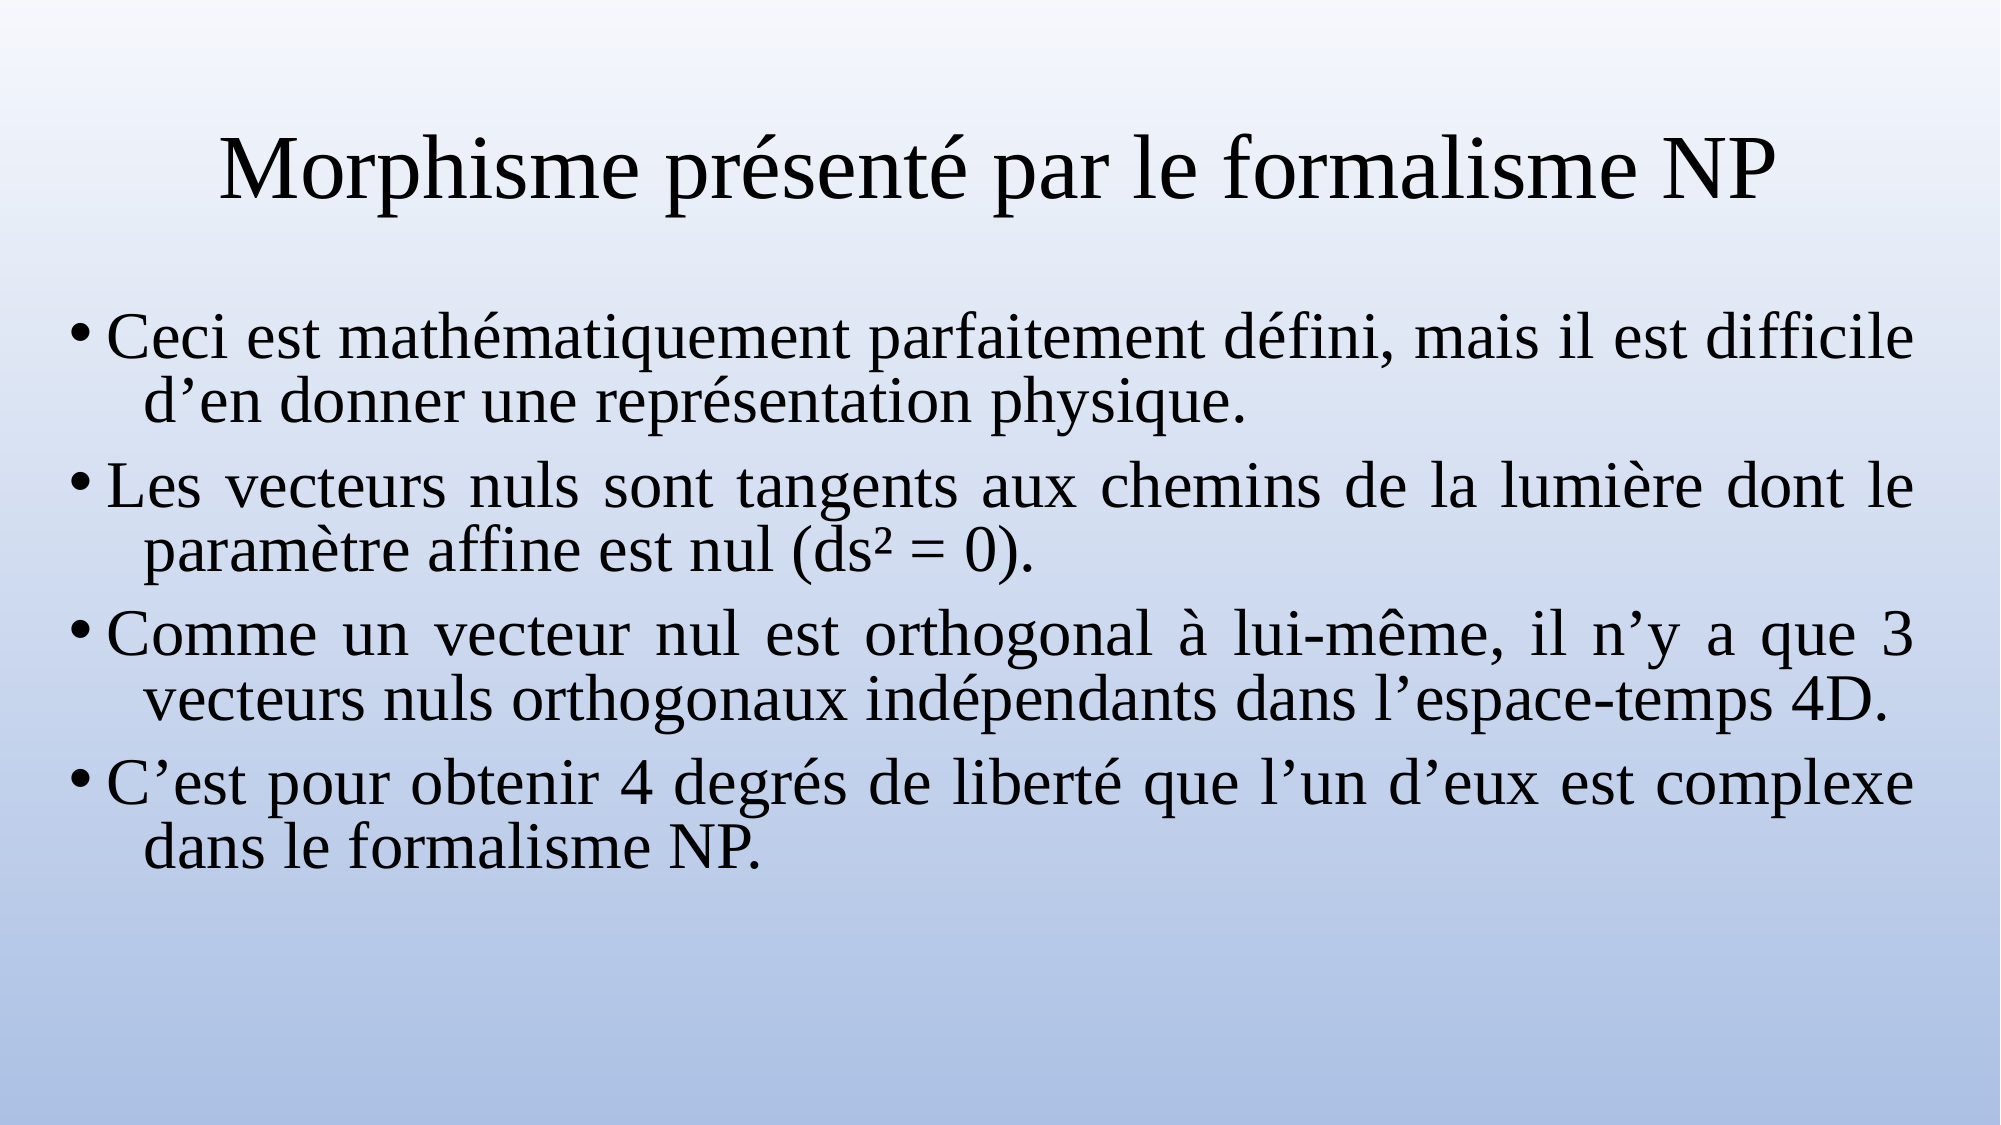

# Morphisme présenté par le formalisme NP
Ceci est mathématiquement parfaitement défini, mais il est difficile d’en donner une représentation physique.
Les vecteurs nuls sont tangents aux chemins de la lumière dont le paramètre affine est nul (ds² = 0).
Comme un vecteur nul est orthogonal à lui-même, il n’y a que 3 vecteurs nuls orthogonaux indépendants dans l’espace-temps 4D.
C’est pour obtenir 4 degrés de liberté que l’un d’eux est complexe dans le formalisme NP.